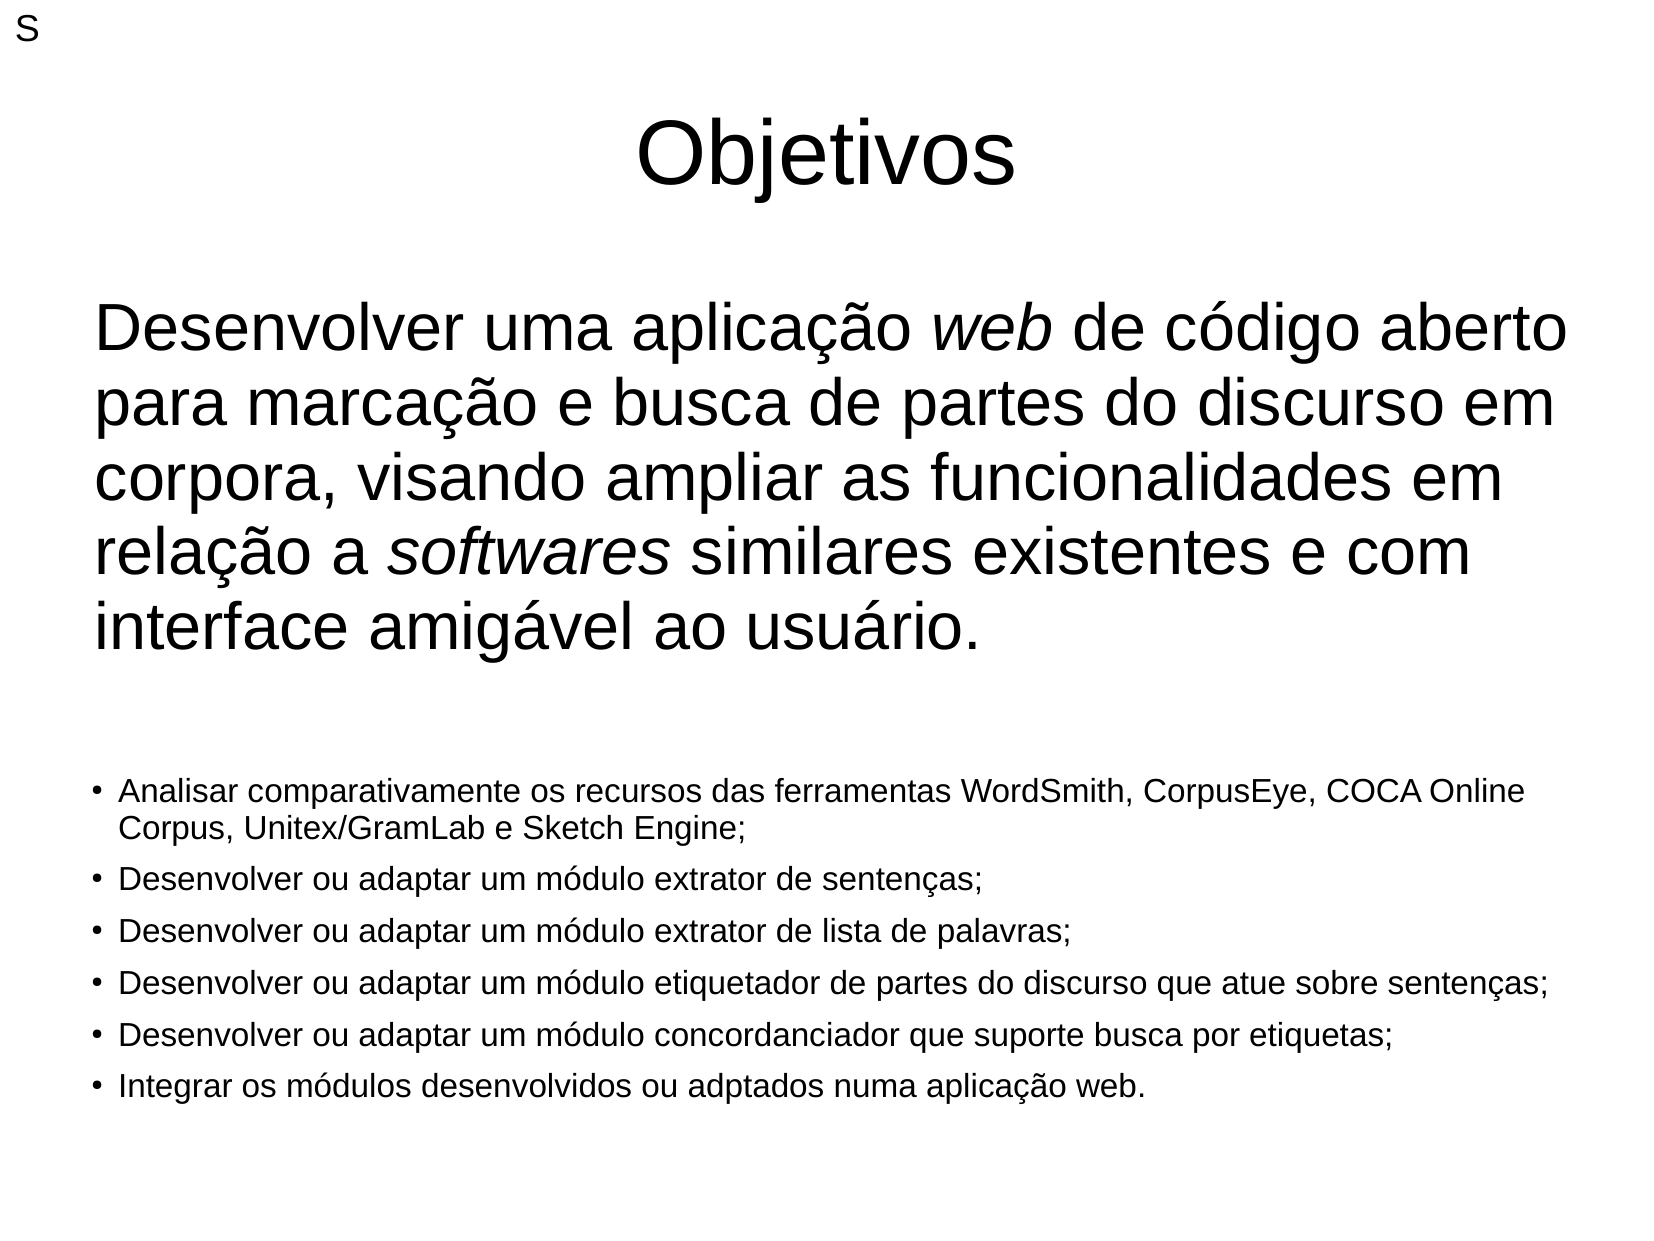

S
# Objetivos
Desenvolver uma aplicação web de código aberto para marcação e busca de partes do discurso em corpora, visando ampliar as funcionalidades em relação a softwares similares existentes e com interface amigável ao usuário.
Analisar comparativamente os recursos das ferramentas WordSmith, CorpusEye, COCA Online Corpus, Unitex/GramLab e Sketch Engine;
Desenvolver ou adaptar um módulo extrator de sentenças;
Desenvolver ou adaptar um módulo extrator de lista de palavras;
Desenvolver ou adaptar um módulo etiquetador de partes do discurso que atue sobre sentenças;
Desenvolver ou adaptar um módulo concordanciador que suporte busca por etiquetas;
Integrar os módulos desenvolvidos ou adptados numa aplicação web.